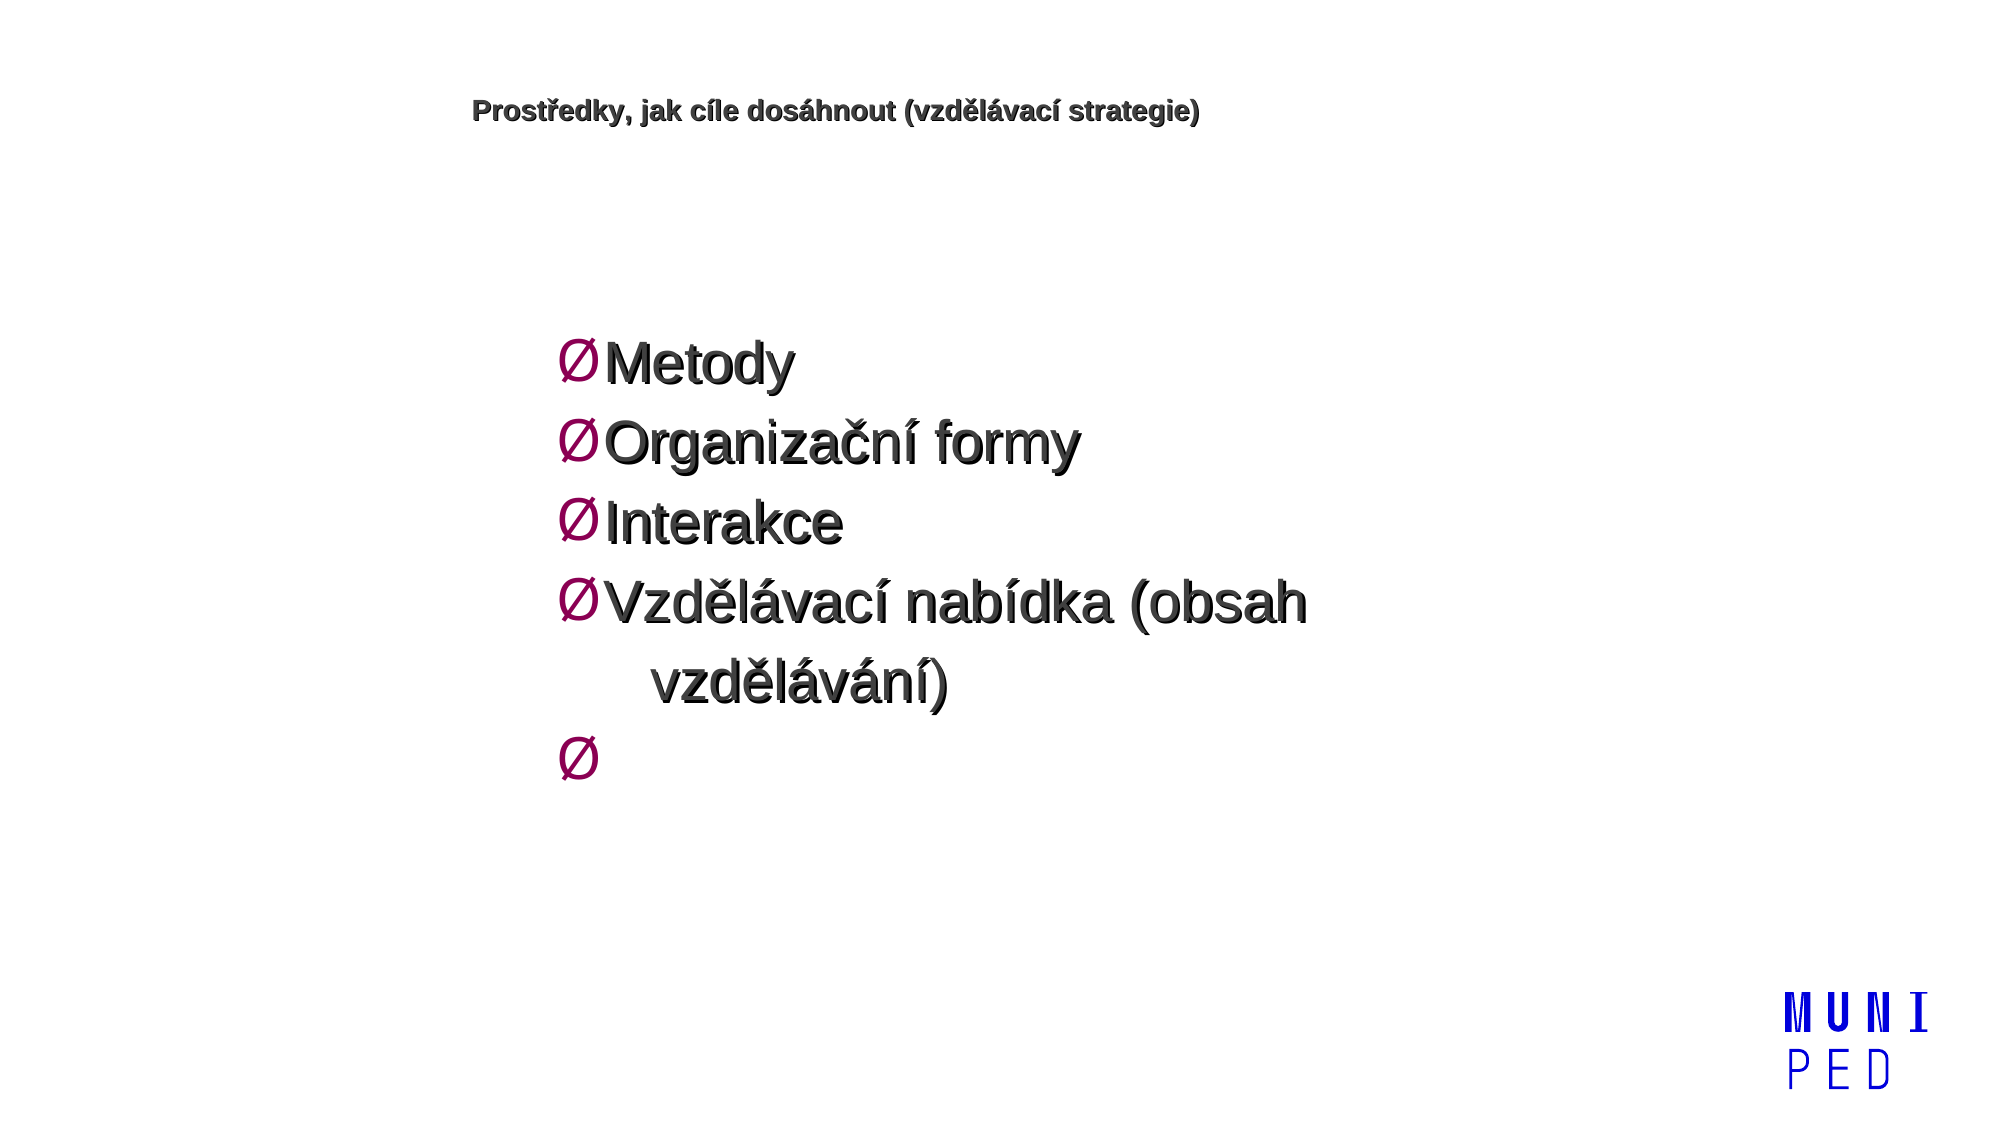

# Prostředky, jak cíle dosáhnout (vzdělávací strategie)
Metody
Organizační formy
Interakce
Vzdělávací nabídka (obsah vzdělávání)